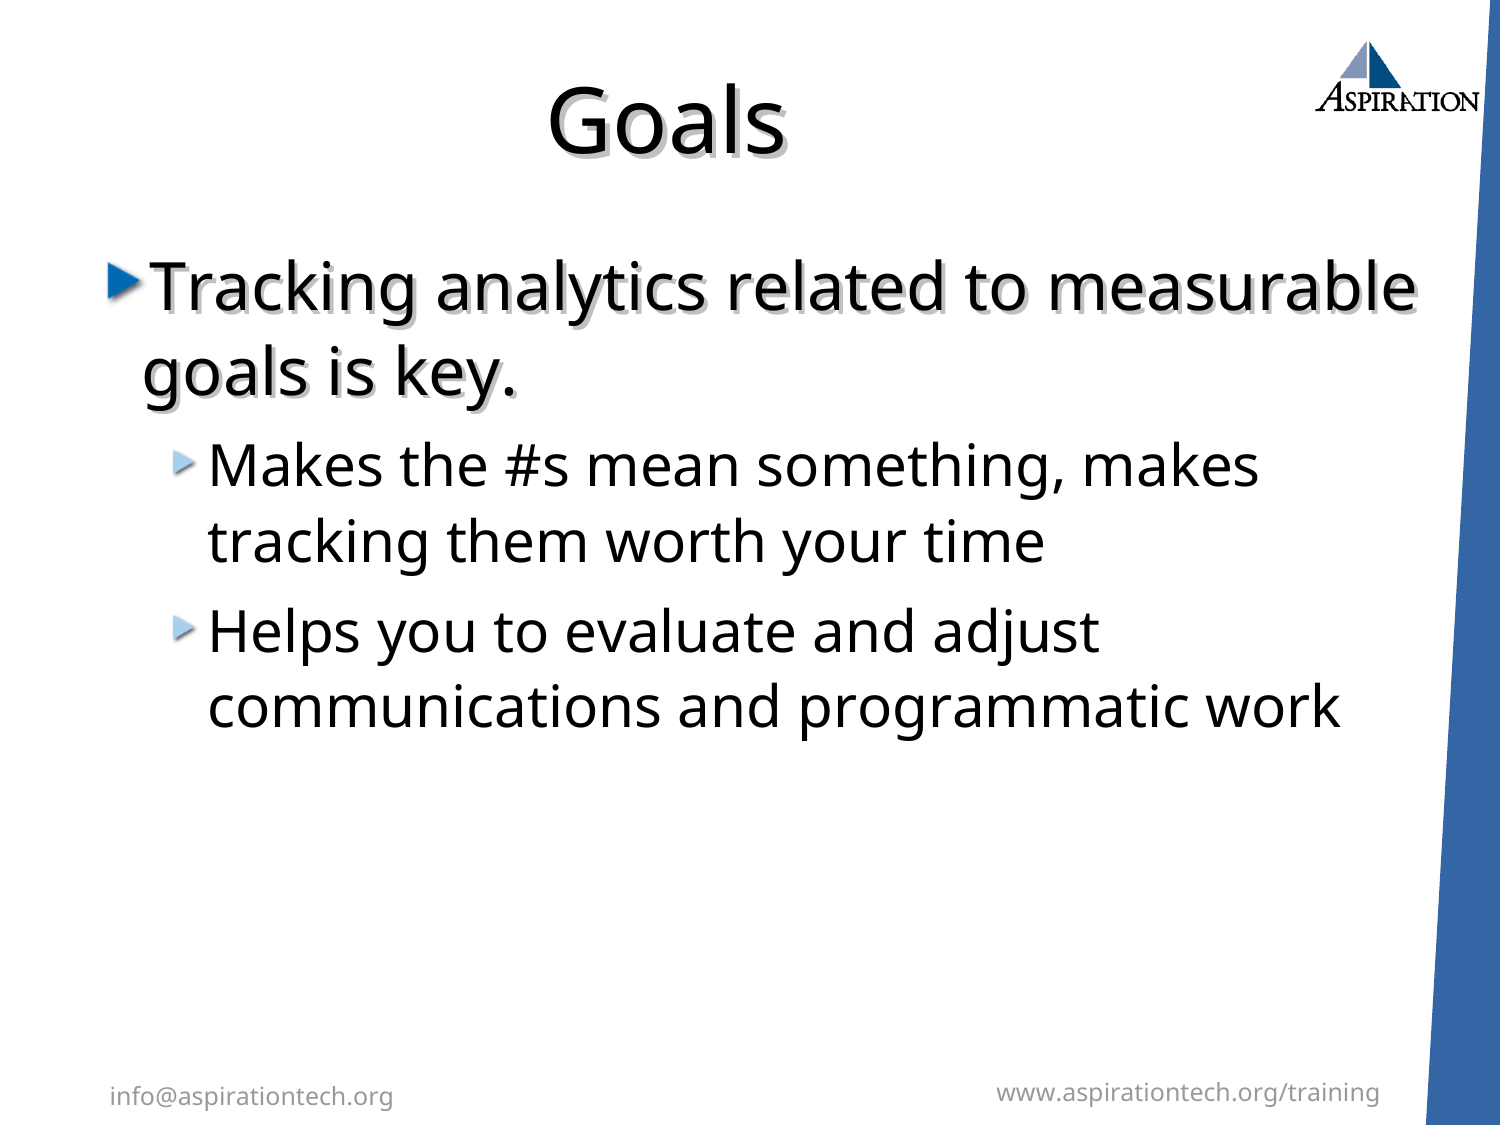

# Goals
Tracking analytics related to measurable goals is key.
Makes the #s mean something, makes tracking them worth your time
Helps you to evaluate and adjust communications and programmatic work